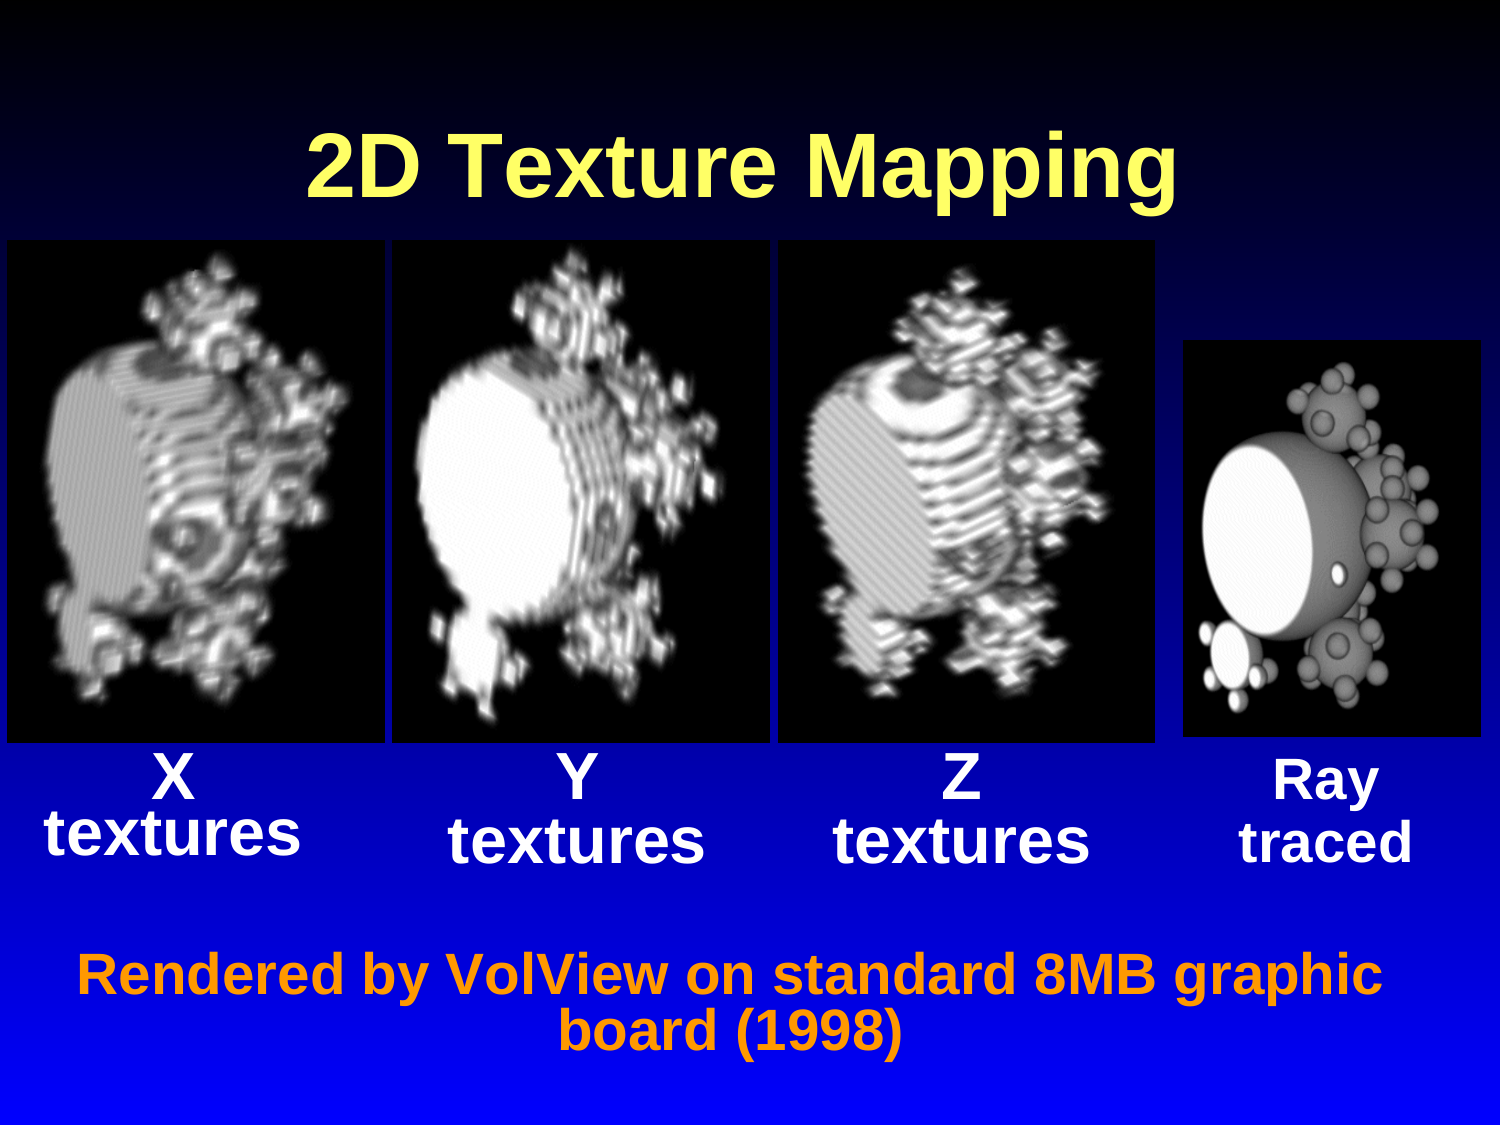

# 2D Texture Mapping
X textures
Y
textures
Z
textures
Ray
traced
Rendered by VolView on standard 8MB graphic board (1998)